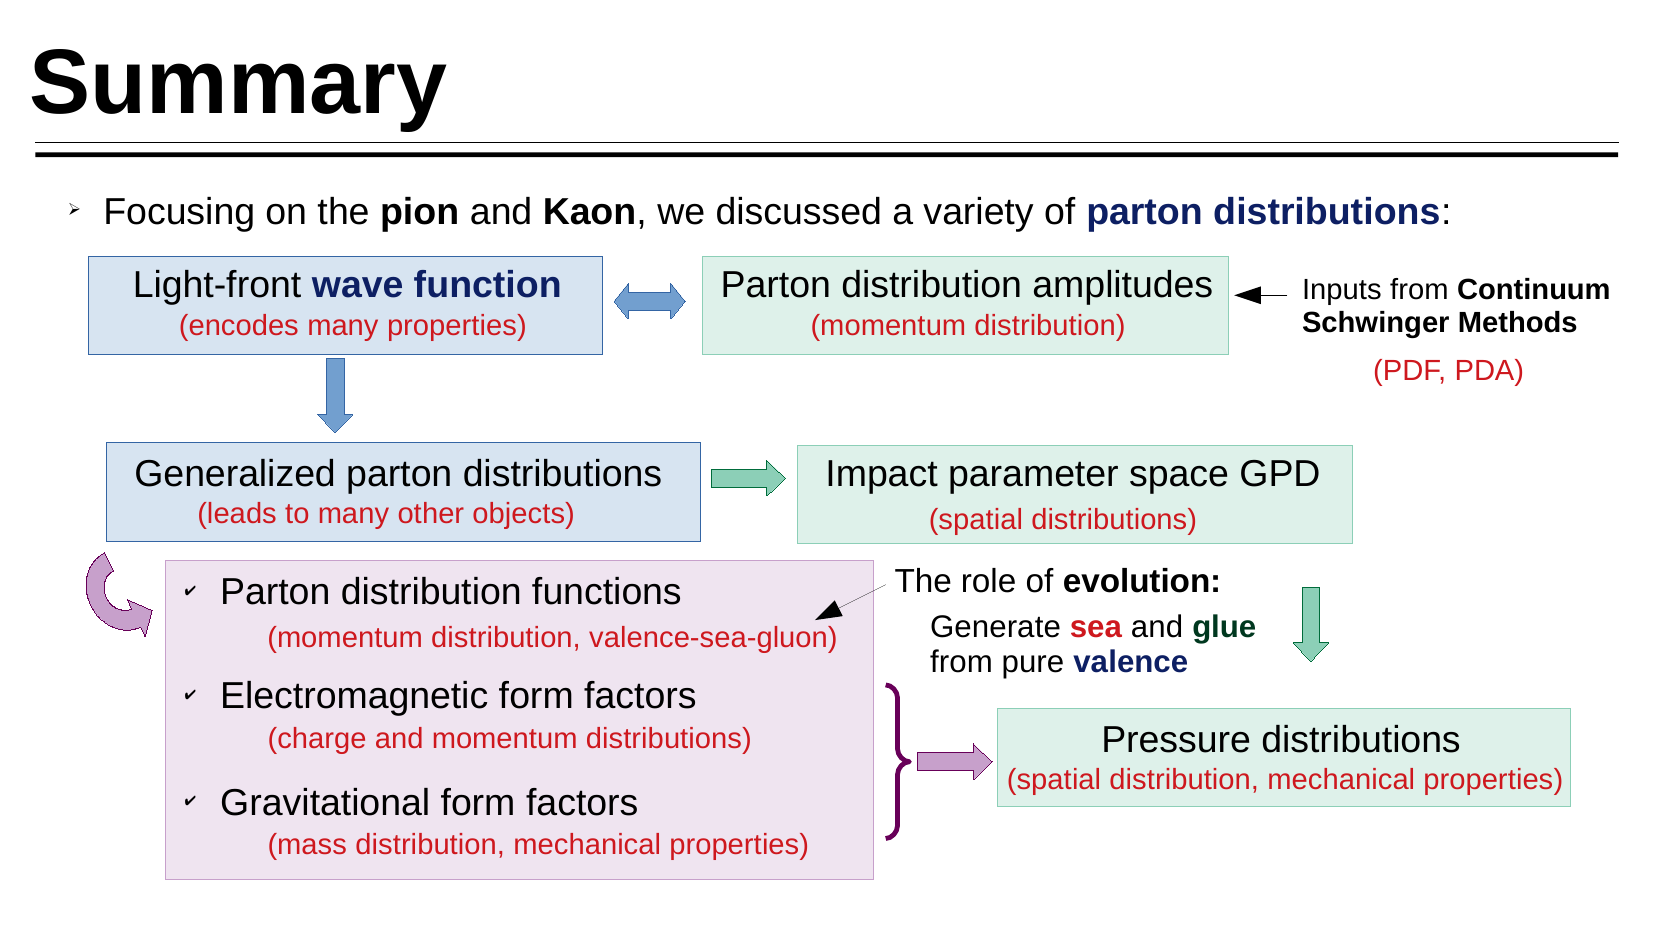

Summary
Focusing on the pion and Kaon, we discussed a variety of parton distributions:
Light-front wave function
Parton distribution amplitudes
Inputs from Continuum Schwinger Methods
(encodes many properties)
(momentum distribution)
(PDF, PDA)
Generalized parton distributions
Impact parameter space GPD
(leads to many other objects)
(spatial distributions)
The role of evolution:
Parton distribution functions
Generate sea and glue from pure valence
(momentum distribution, valence-sea-gluon)
Electromagnetic form factors
Pressure distributions
(charge and momentum distributions)
(spatial distribution, mechanical properties)
Gravitational form factors
(mass distribution, mechanical properties)